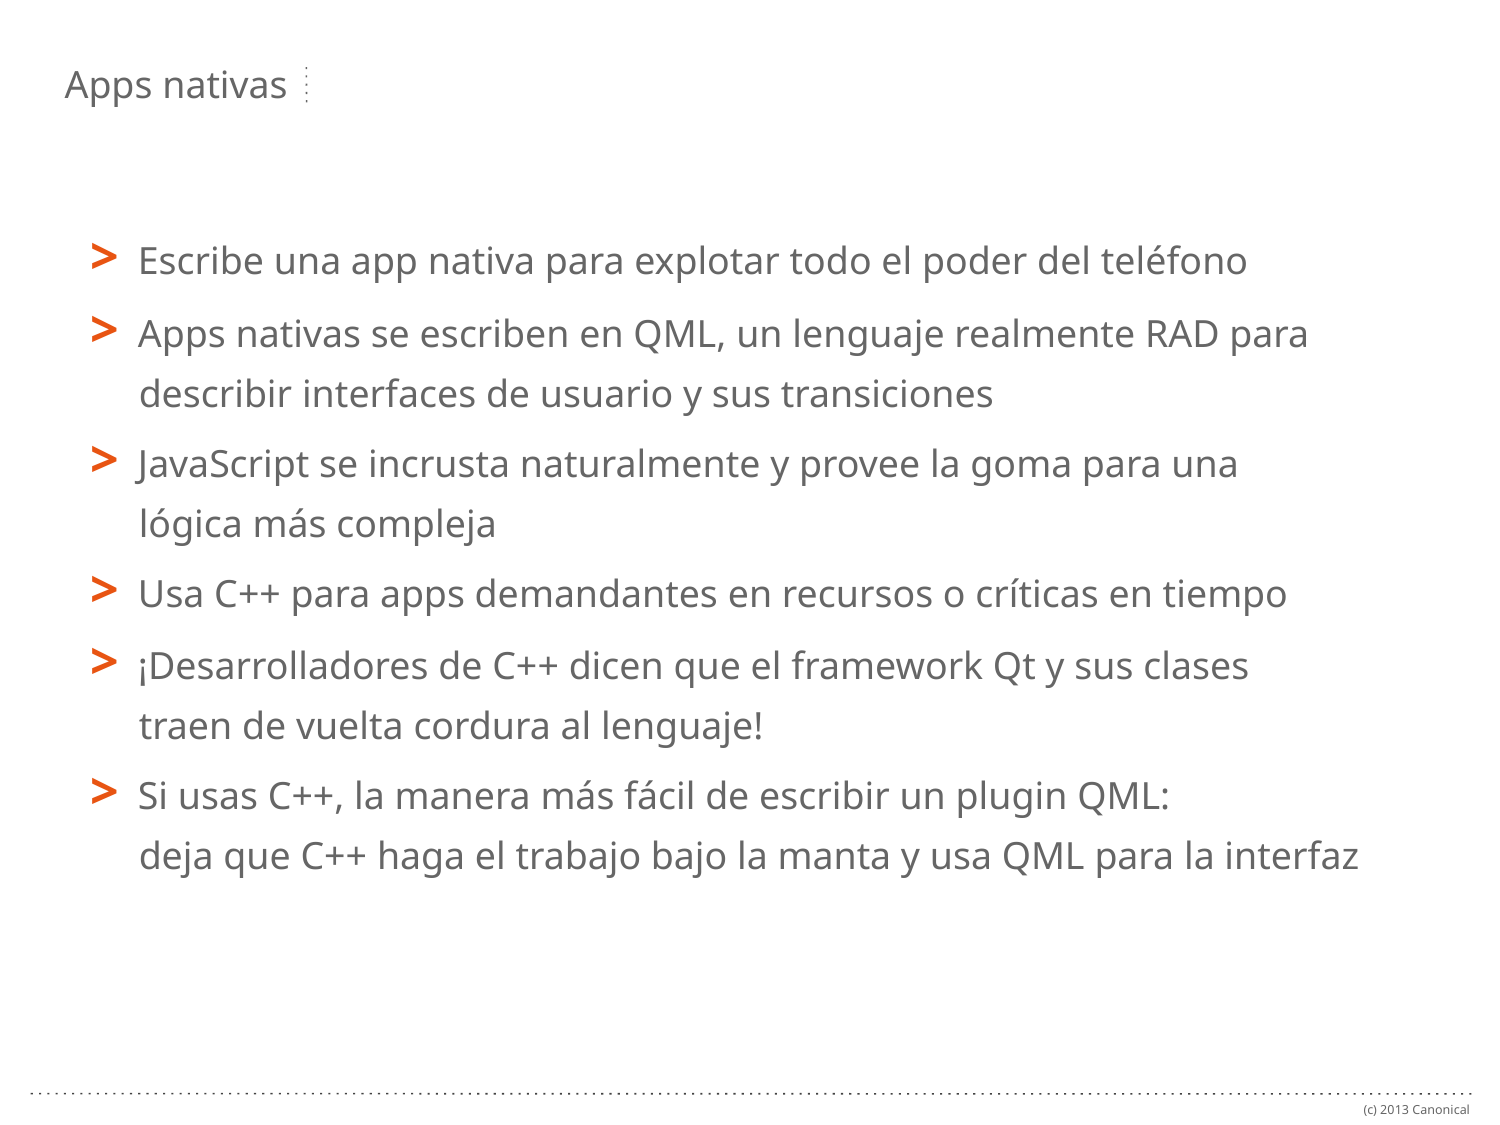

Apps nativas
# > Escribe una app nativa para explotar todo el poder del teléfono
> Apps nativas se escriben en QML, un lenguaje realmente RAD para
 describir interfaces de usuario y sus transiciones
> JavaScript se incrusta naturalmente y provee la goma para una
 lógica más compleja
> Usa C++ para apps demandantes en recursos o críticas en tiempo
> ¡Desarrolladores de C++ dicen que el framework Qt y sus clases
 traen de vuelta cordura al lenguaje!
> Si usas C++, la manera más fácil de escribir un plugin QML:
 deja que C++ haga el trabajo bajo la manta y usa QML para la interfaz
(c) 2013 Canonical